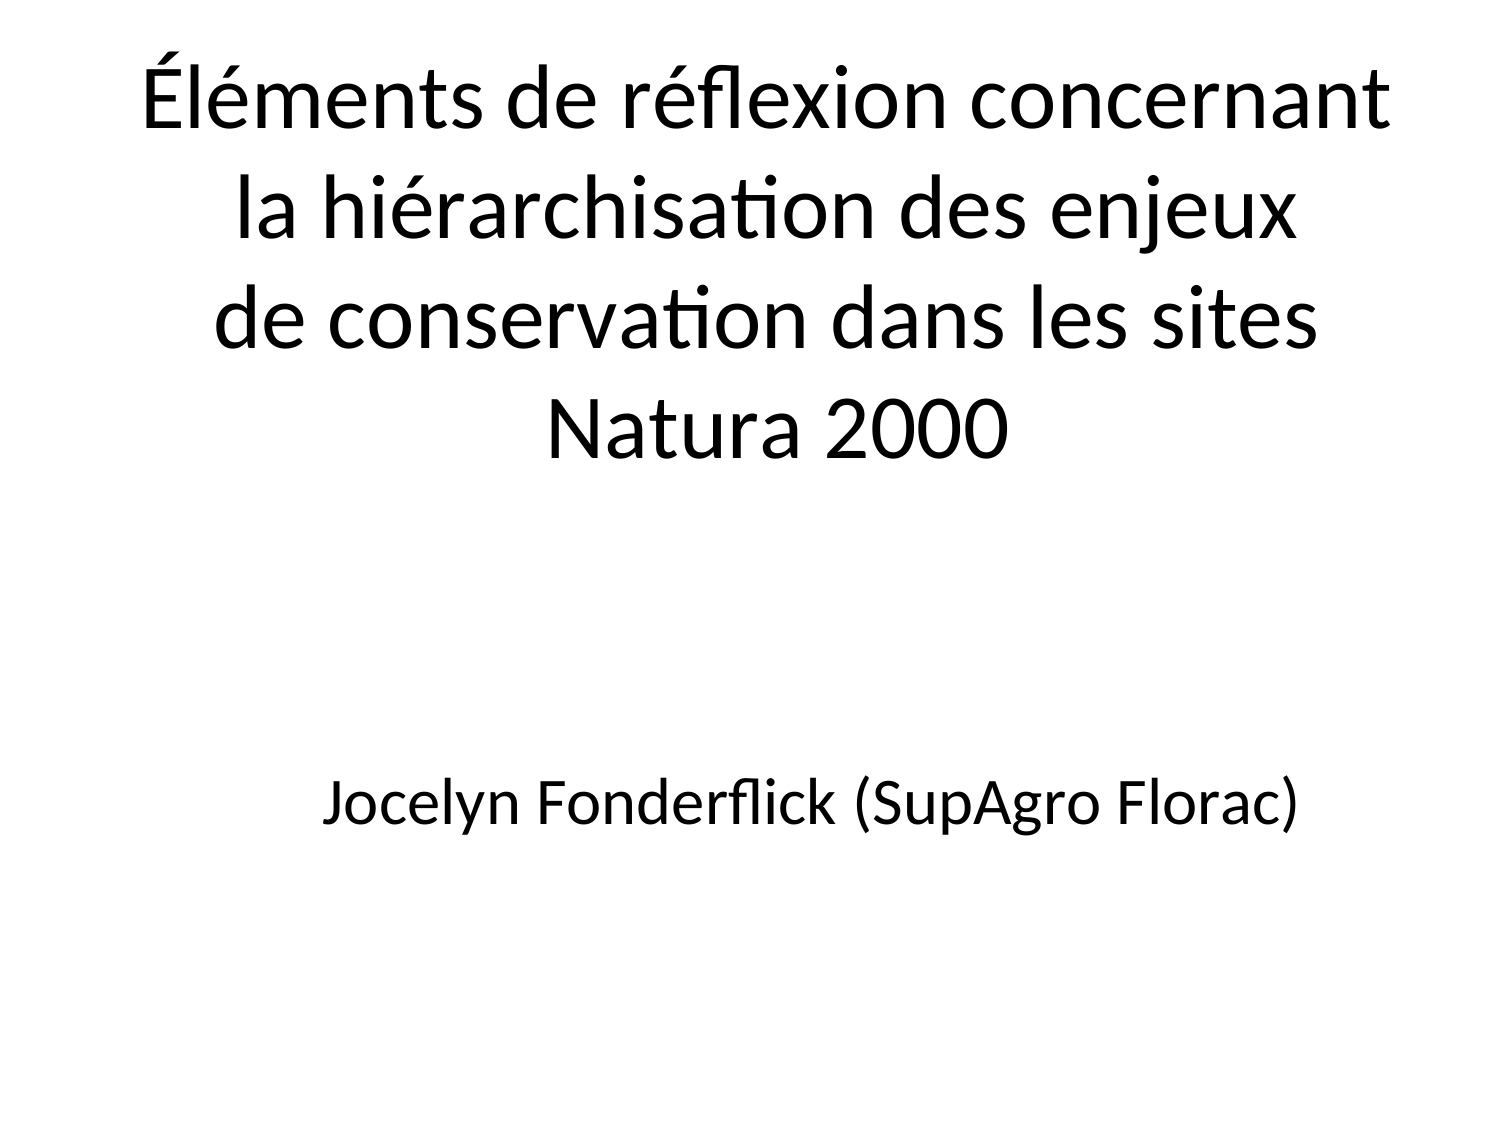

# Éléments de réflexion concernant la hiérarchisation des enjeux de conservation dans les sites Natura 2000
Jocelyn Fonderflick (SupAgro Florac)